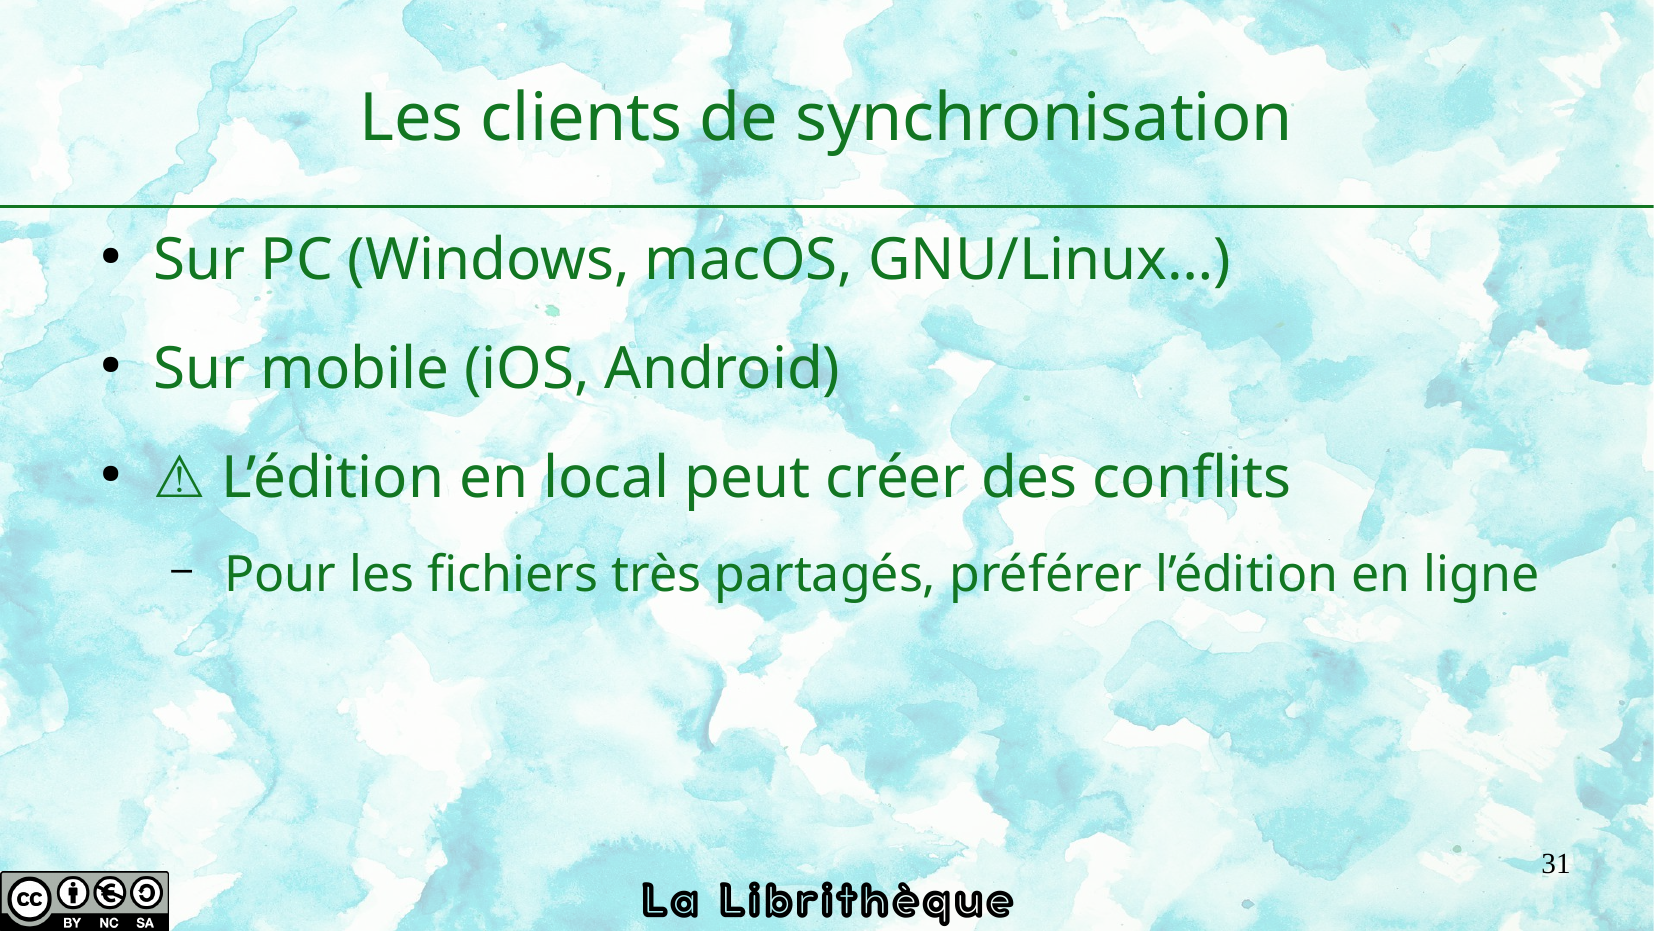

# Les clients de synchronisation
Sur PC (Windows, macOS, GNU/Linux…)
Sur mobile (iOS, Android)
⚠ L’édition en local peut créer des conflits
Pour les fichiers très partagés, préférer l’édition en ligne
31